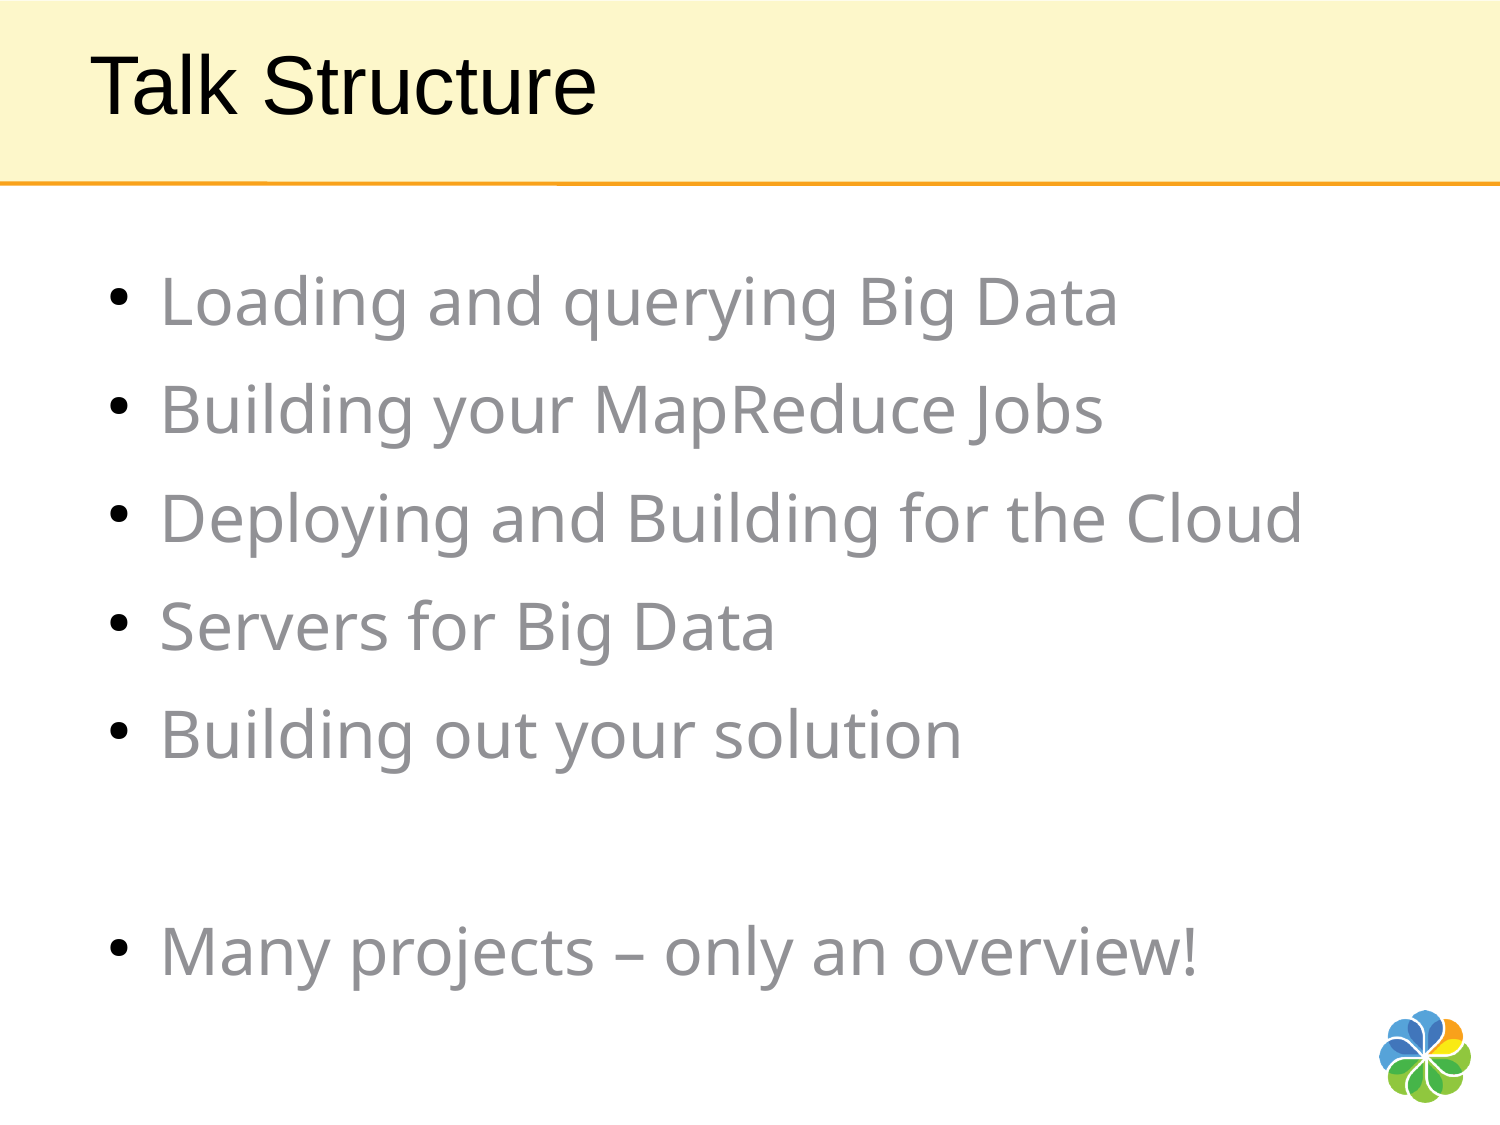

# Talk Structure
Loading and querying Big Data
Building your MapReduce Jobs
Deploying and Building for the Cloud
Servers for Big Data
Building out your solution
Many projects – only an overview!